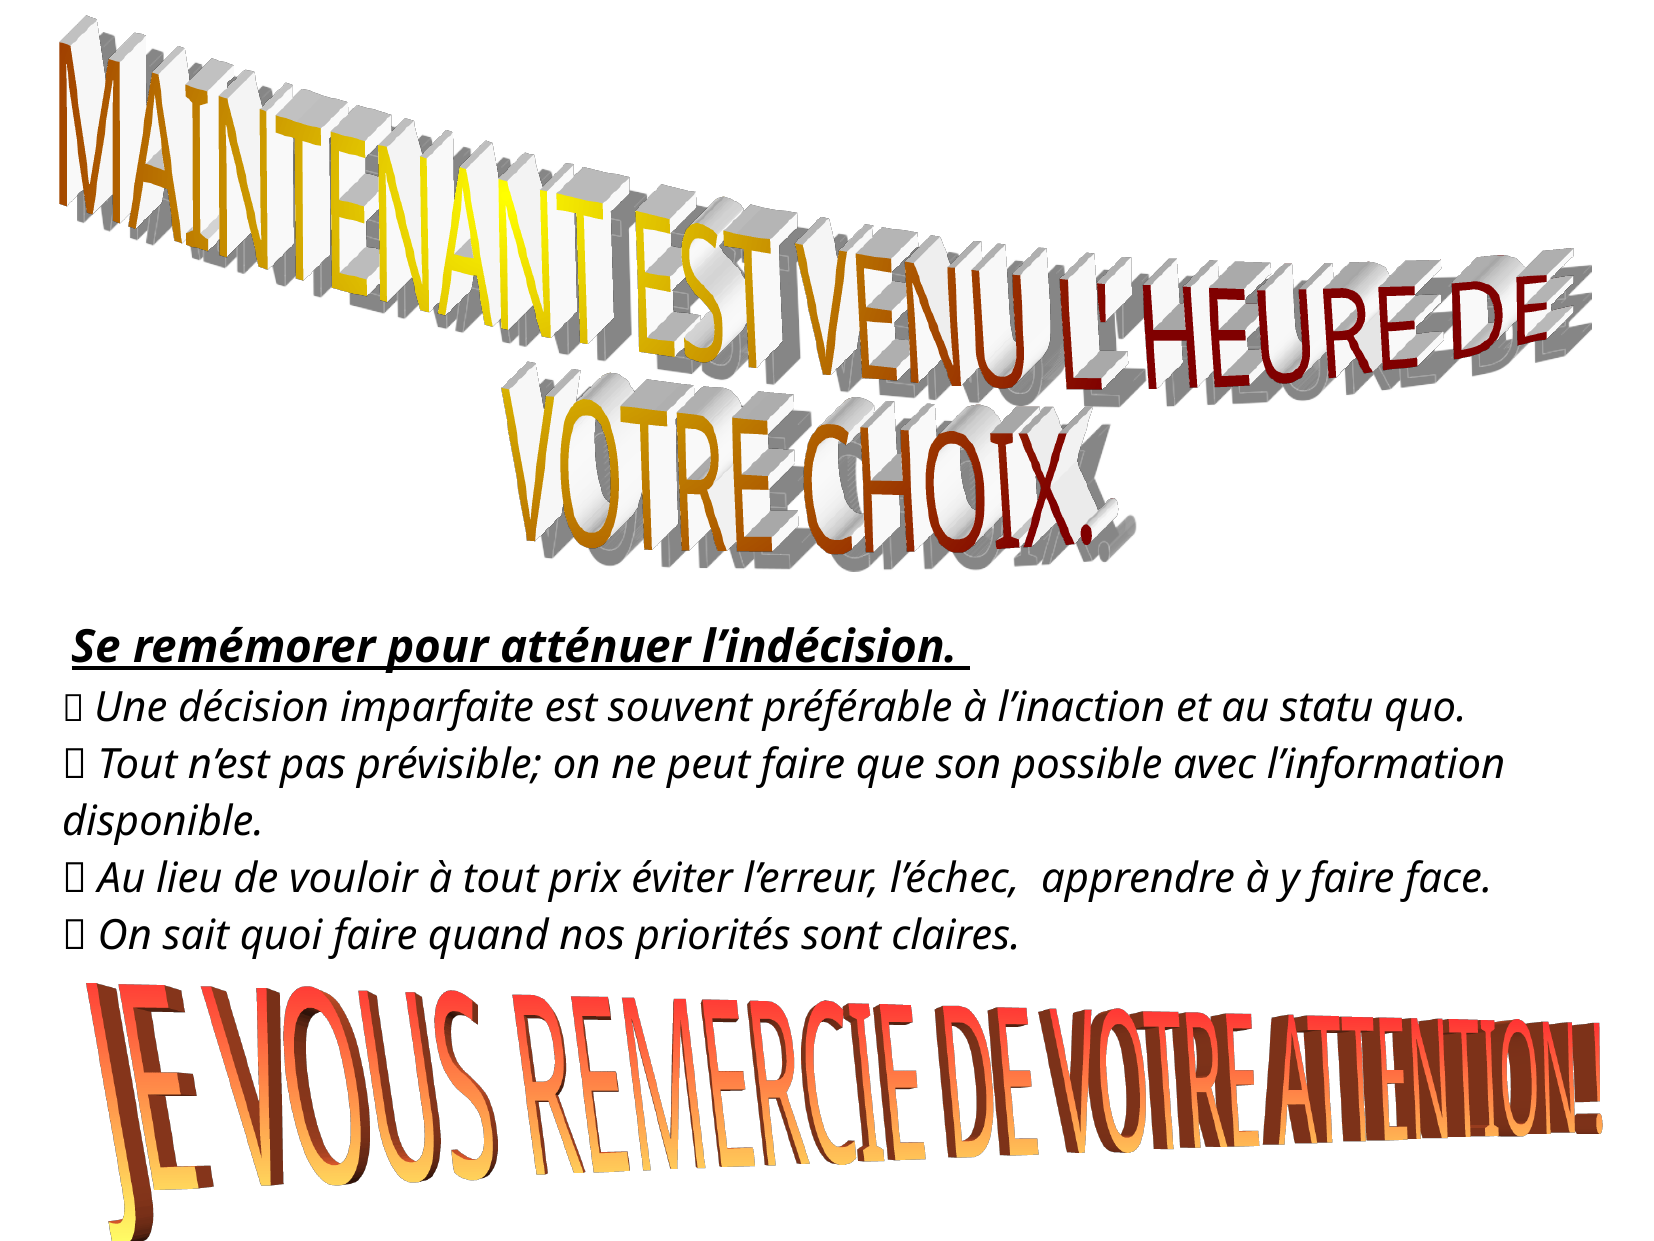

MAINTENANT EST VENU L' HEURE DE
VOTRE CHOIX.
 Se remémorer pour atténuer l’indécision.
 Une décision imparfaite est souvent préférable à l’inaction et au statu quo.
 Tout n’est pas prévisible; on ne peut faire que son possible avec l’information disponible.
 Au lieu de vouloir à tout prix éviter l’erreur, l’échec, apprendre à y faire face.
 On sait quoi faire quand nos priorités sont claires.
JE VOUS REMERCIE DE VOTRE ATTENTION !